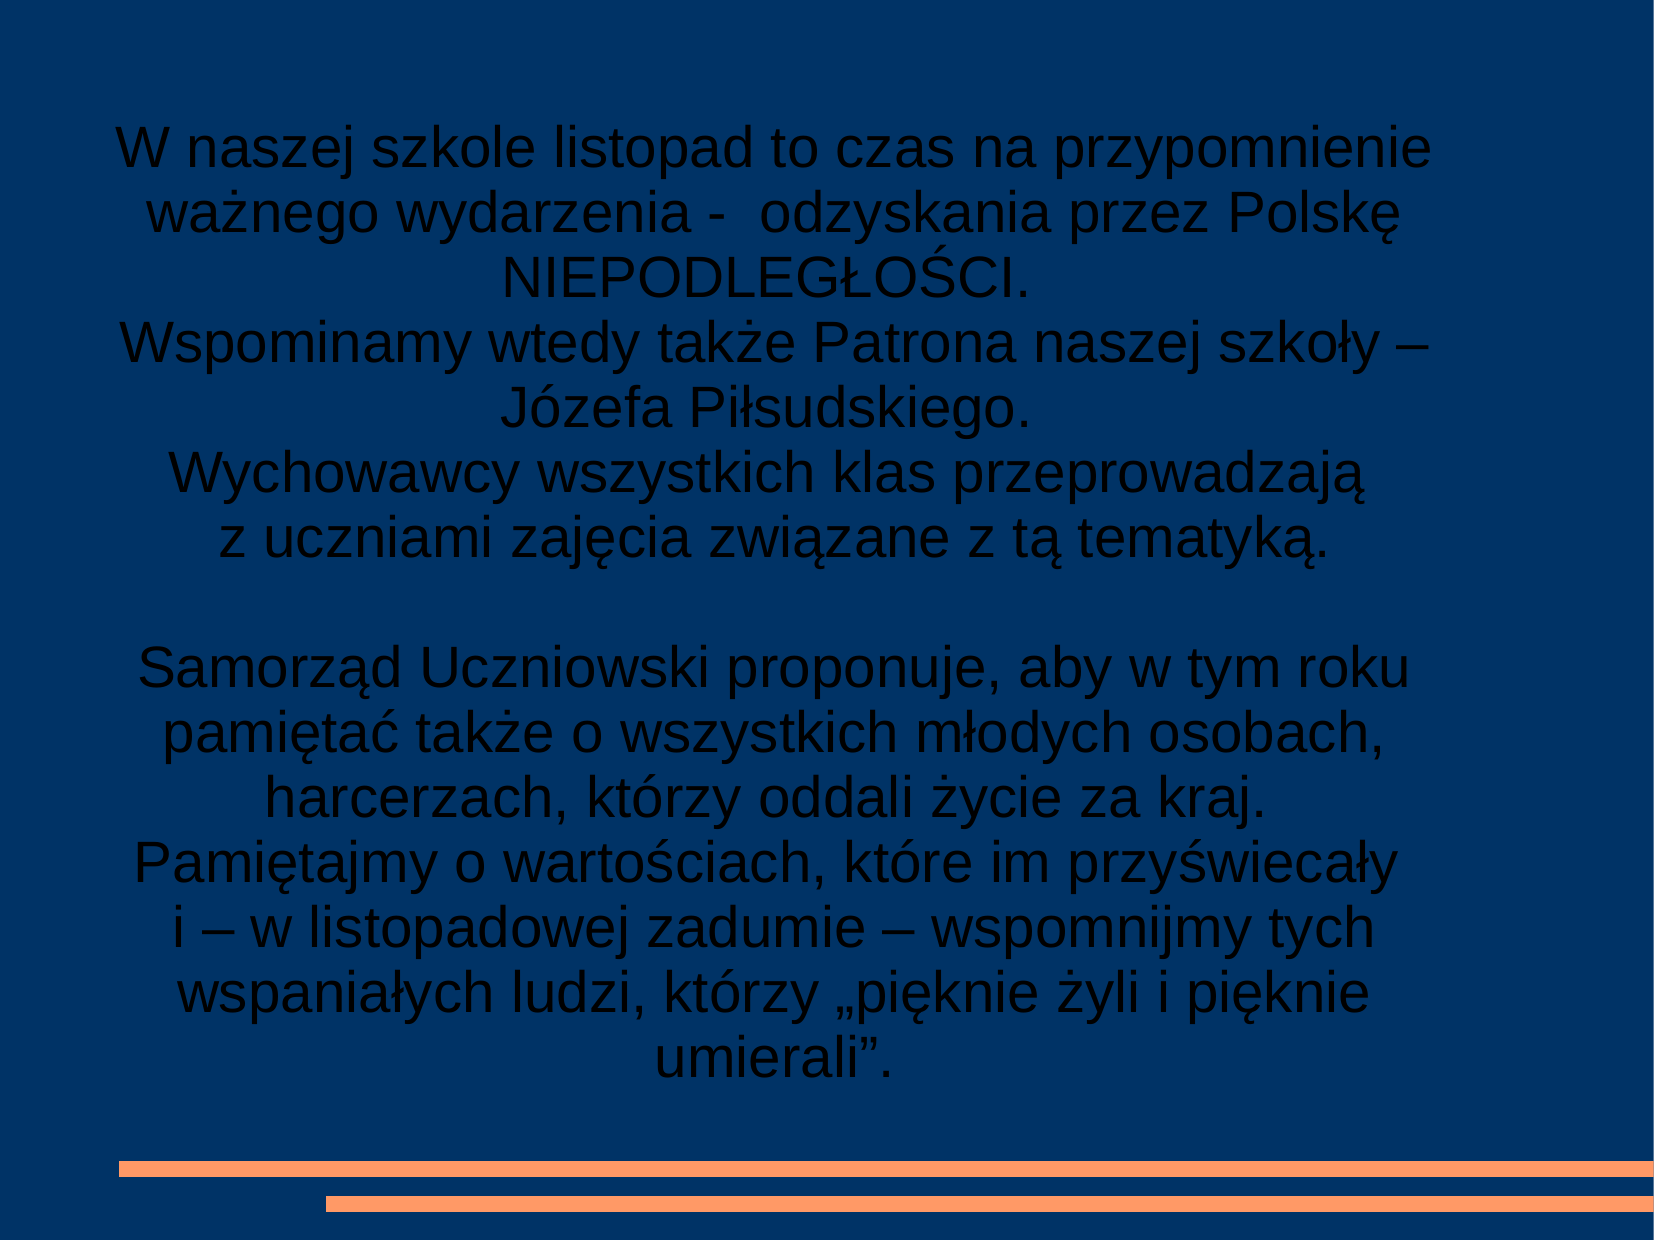

W naszej szkole listopad to czas na przypomnienie ważnego wydarzenia - odzyskania przez Polskę NIEPODLEGŁOŚCI.
Wspominamy wtedy także Patrona naszej szkoły – Józefa Piłsudskiego.
Wychowawcy wszystkich klas przeprowadzają
z uczniami zajęcia związane z tą tematyką.
Samorząd Uczniowski proponuje, aby w tym roku pamiętać także o wszystkich młodych osobach, harcerzach, którzy oddali życie za kraj.
Pamiętajmy o wartościach, które im przyświecały
i – w listopadowej zadumie – wspomnijmy tych wspaniałych ludzi, którzy „pięknie żyli i pięknie umierali”.